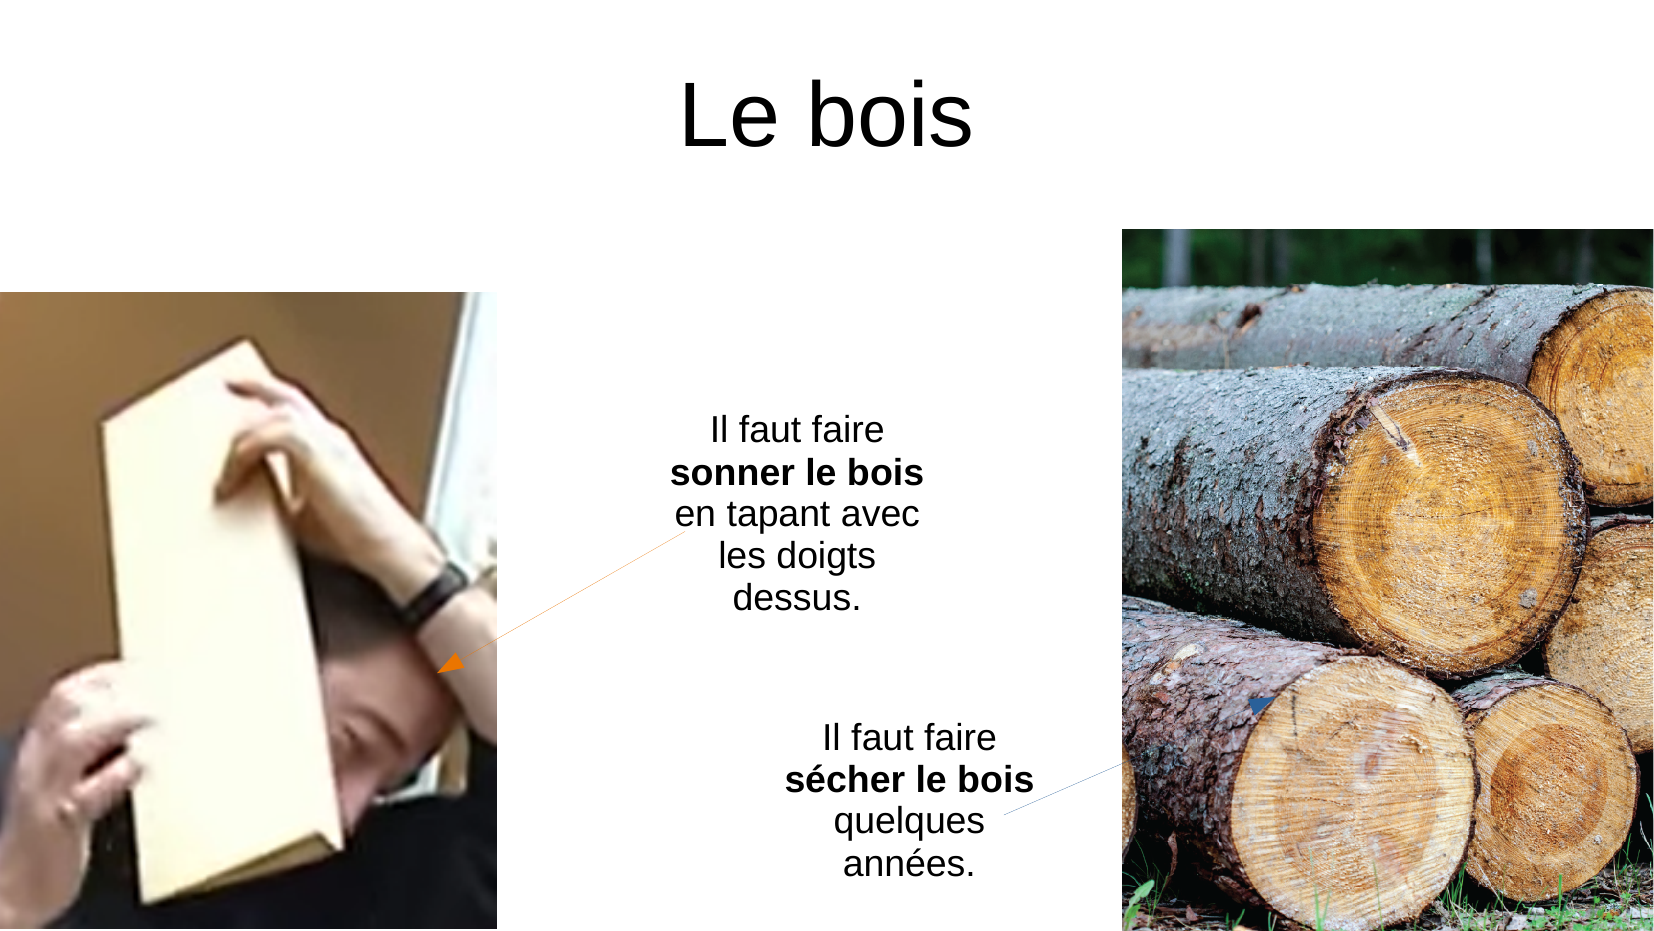

# Le bois
Il faut faire sonner le bois en tapant avec les doigts dessus.
Il faut faire sécher le bois quelques années.